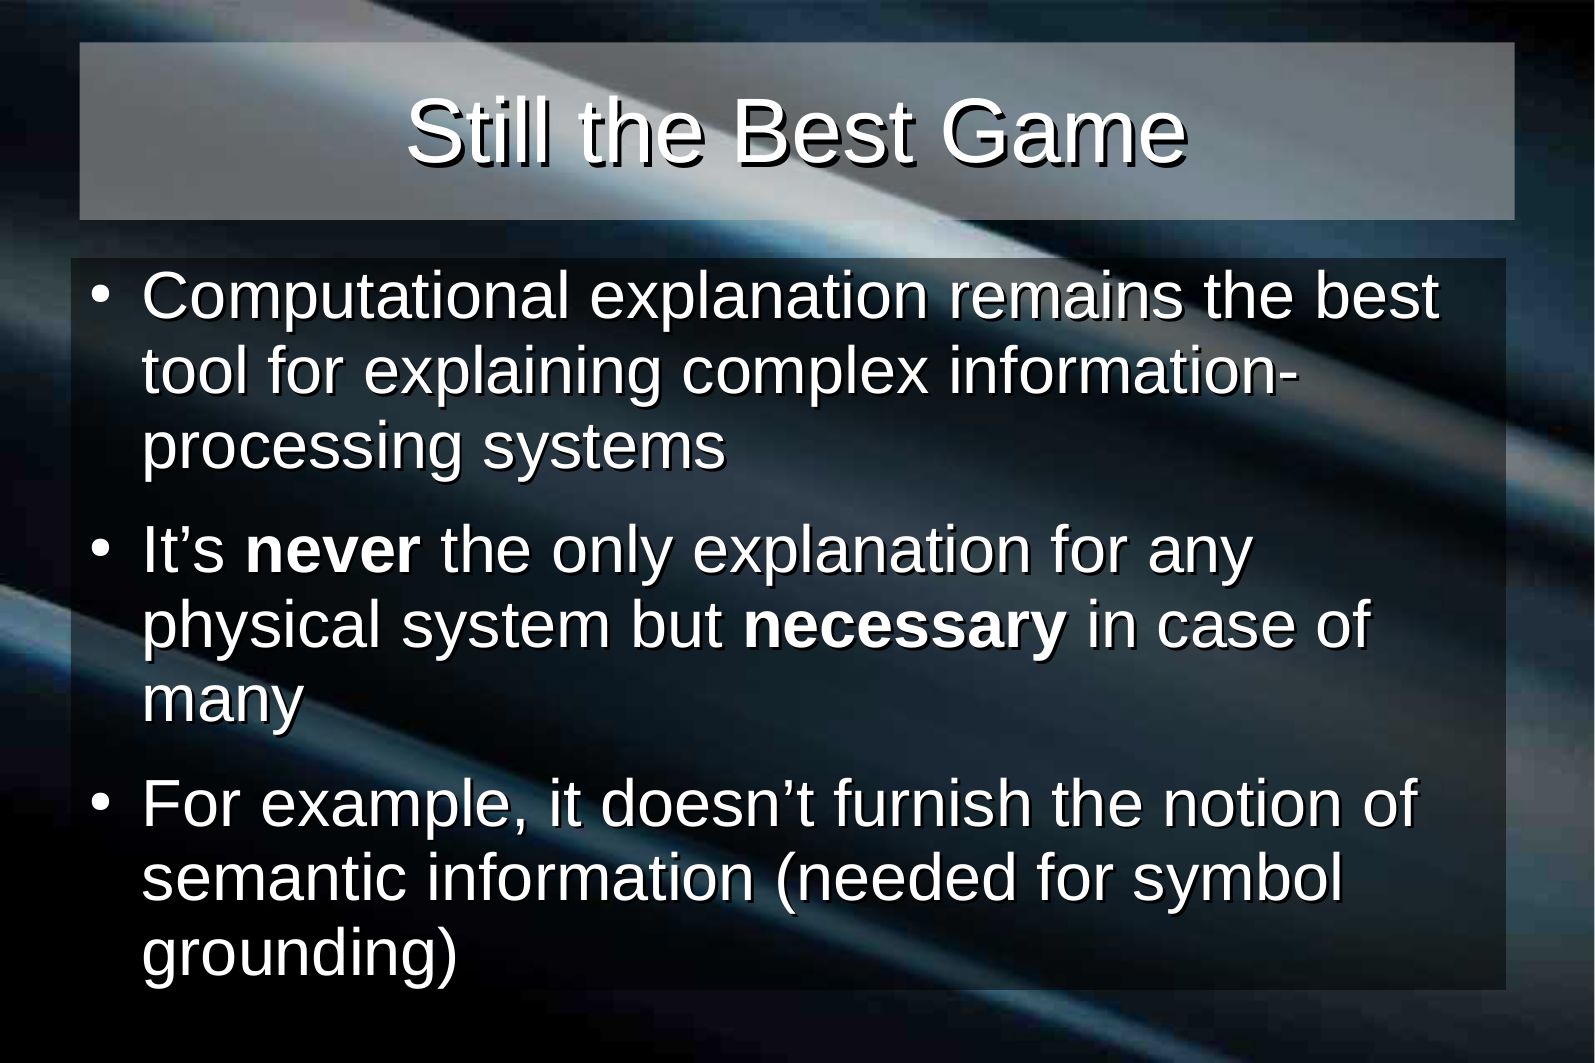

# Still the Best Game
Computational explanation remains the best tool for explaining complex information-processing systems
It’s never the only explanation for any physical system but necessary in case of many
For example, it doesn’t furnish the notion of semantic information (needed for symbol grounding)